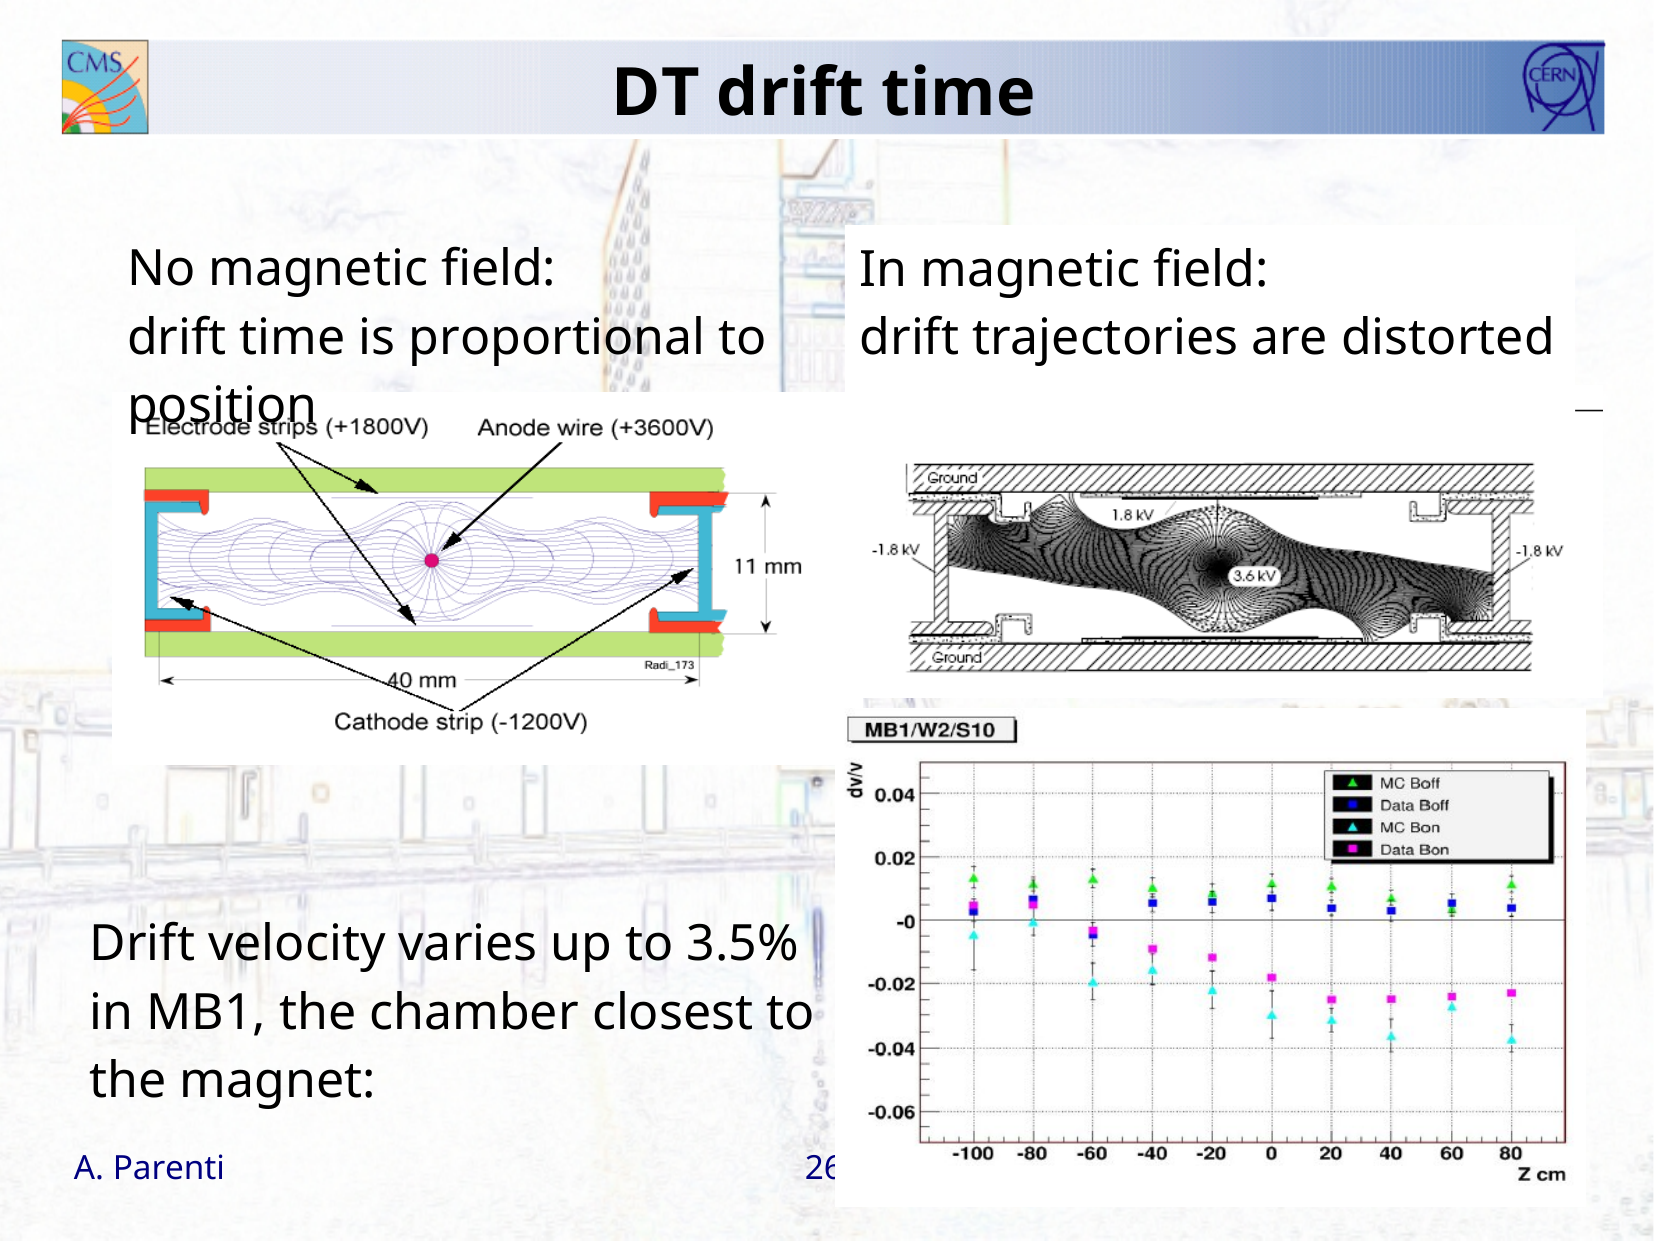

# DT drift time
No magnetic field:
drift time is proportional to position
In magnetic field:
drift trajectories are distorted
Drift velocity varies up to 3.5%
in MB1, the chamber closest to the magnet: